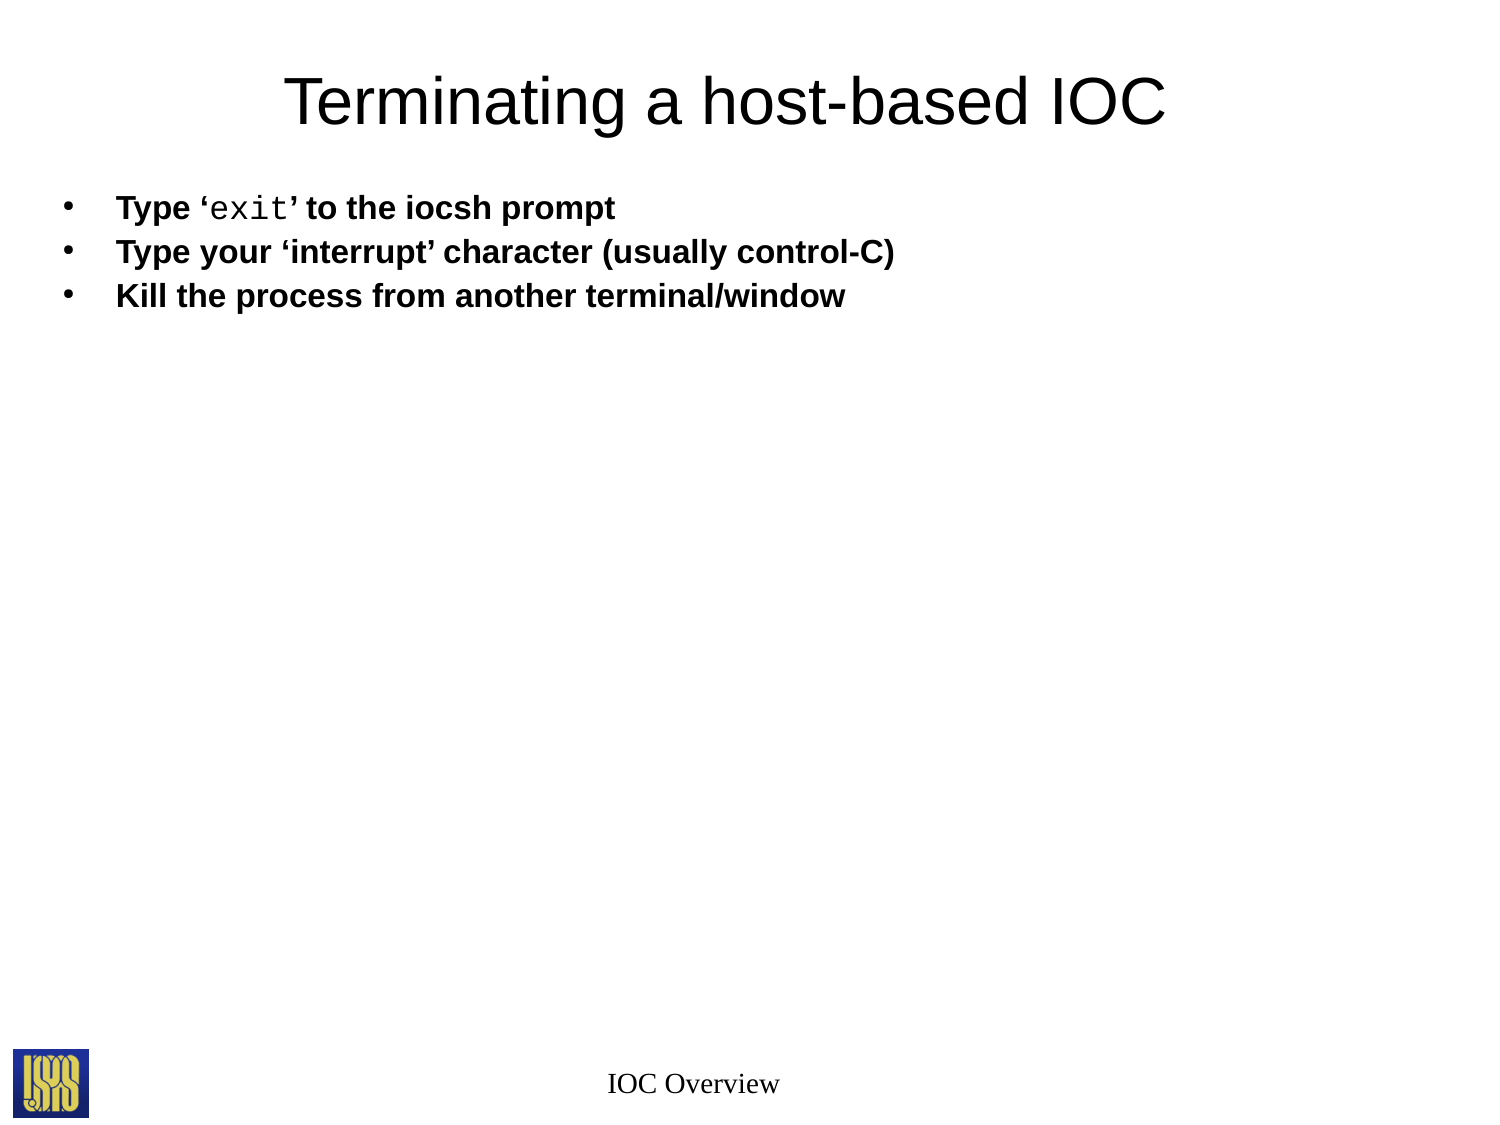

# Terminating a host-based IOC
Type ‘exit’ to the iocsh prompt
Type your ‘interrupt’ character (usually control-C)
Kill the process from another terminal/window